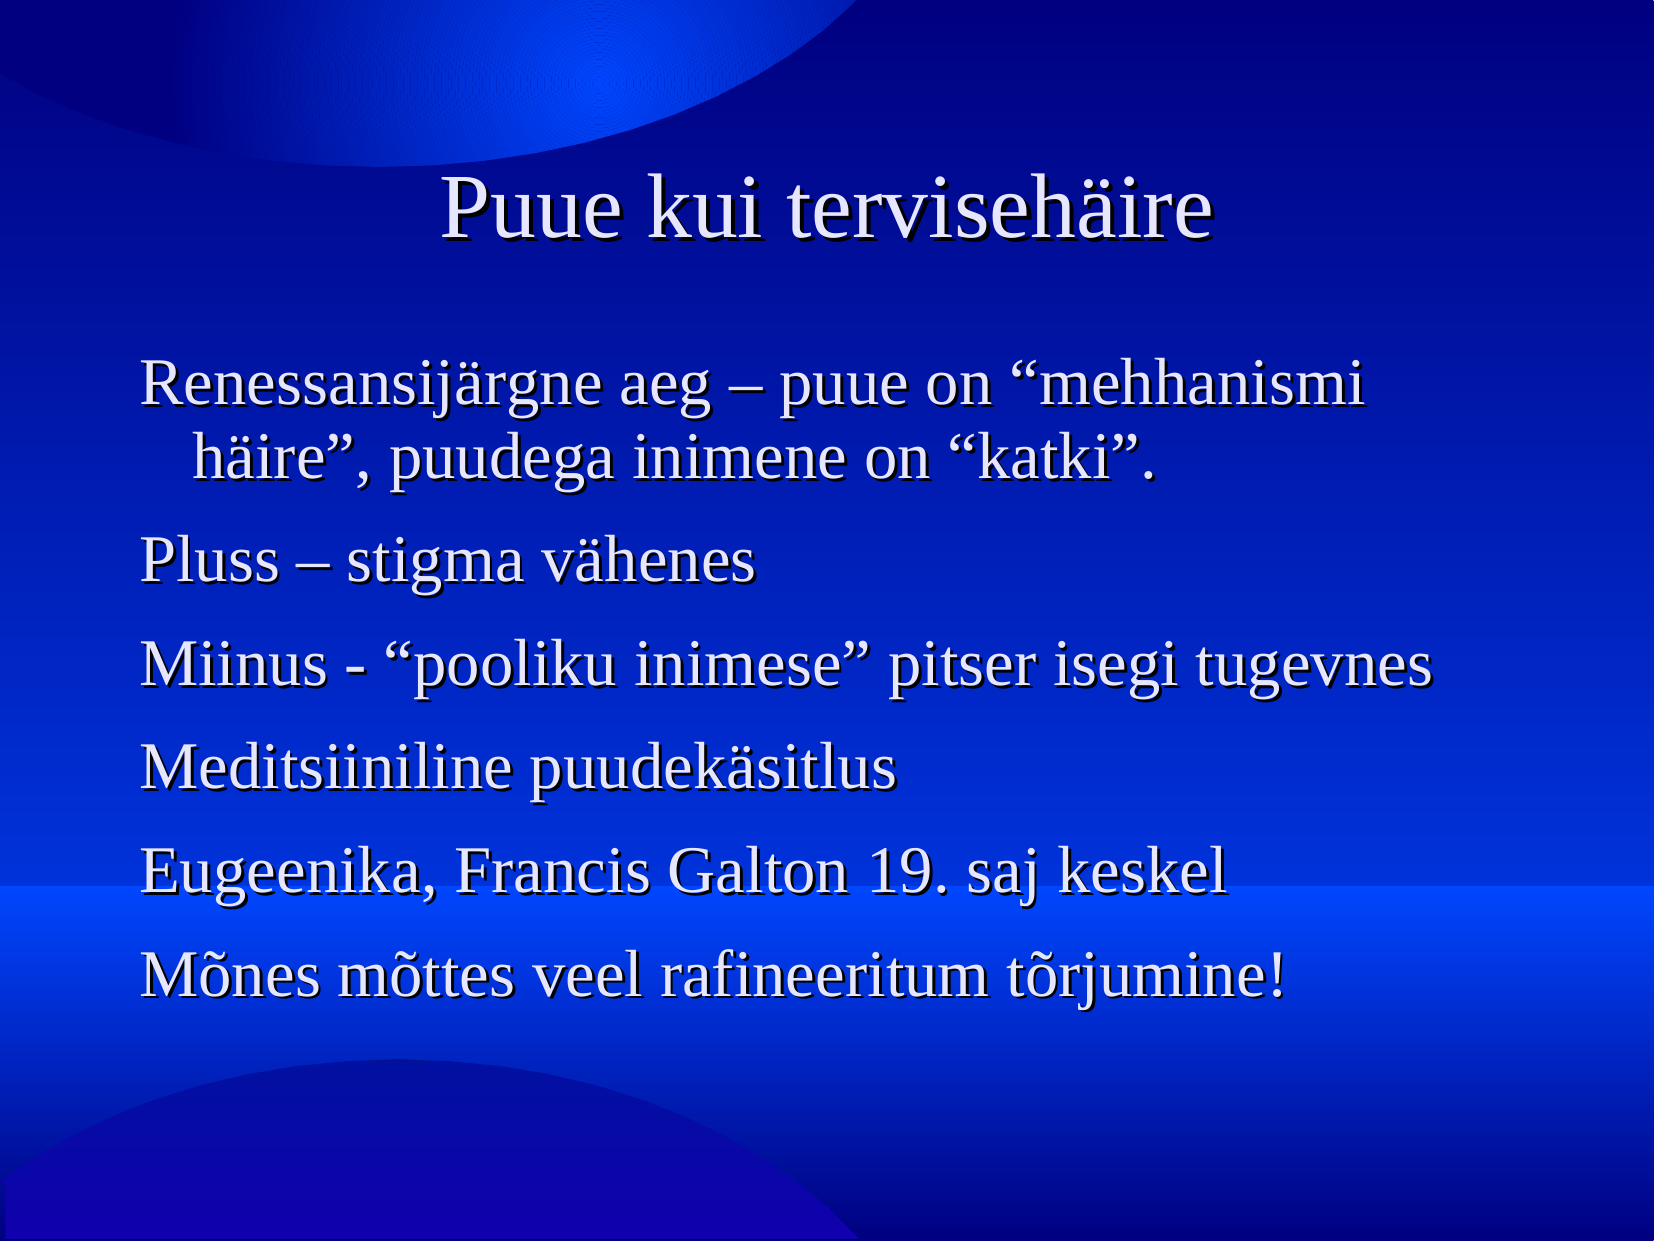

# Puue kui tervisehäire
Renessansijärgne aeg – puue on “mehhanismi häire”, puudega inimene on “katki”.
Pluss – stigma vähenes
Miinus - “pooliku inimese” pitser isegi tugevnes
Meditsiiniline puudekäsitlus
Eugeenika, Francis Galton 19. saj keskel
Mõnes mõttes veel rafineeritum tõrjumine!